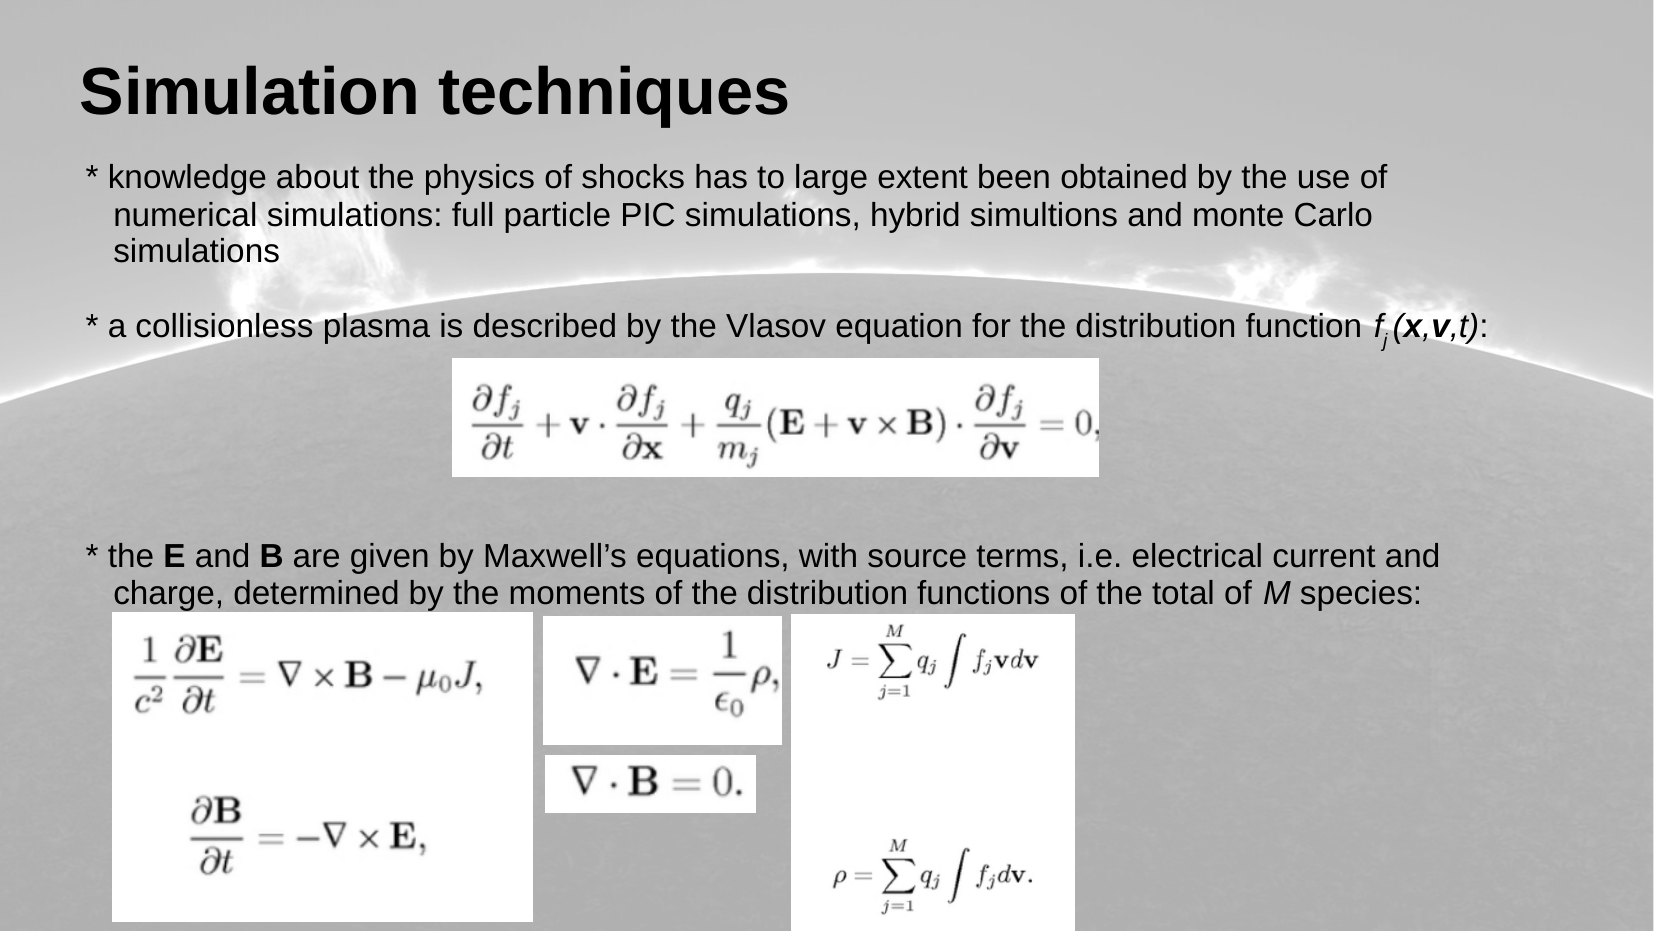

Simulation techniques
* knowledge about the physics of shocks has to large extent been obtained by the use of
 numerical simulations: full particle PIC simulations, hybrid simultions and monte Carlo
 simulations
* a collisionless plasma is described by the Vlasov equation for the distribution function fj (x,v,t):
* the E and B are given by Maxwell’s equations, with source terms, i.e. electrical current and
 charge, determined by the moments of the distribution functions of the total of M species: